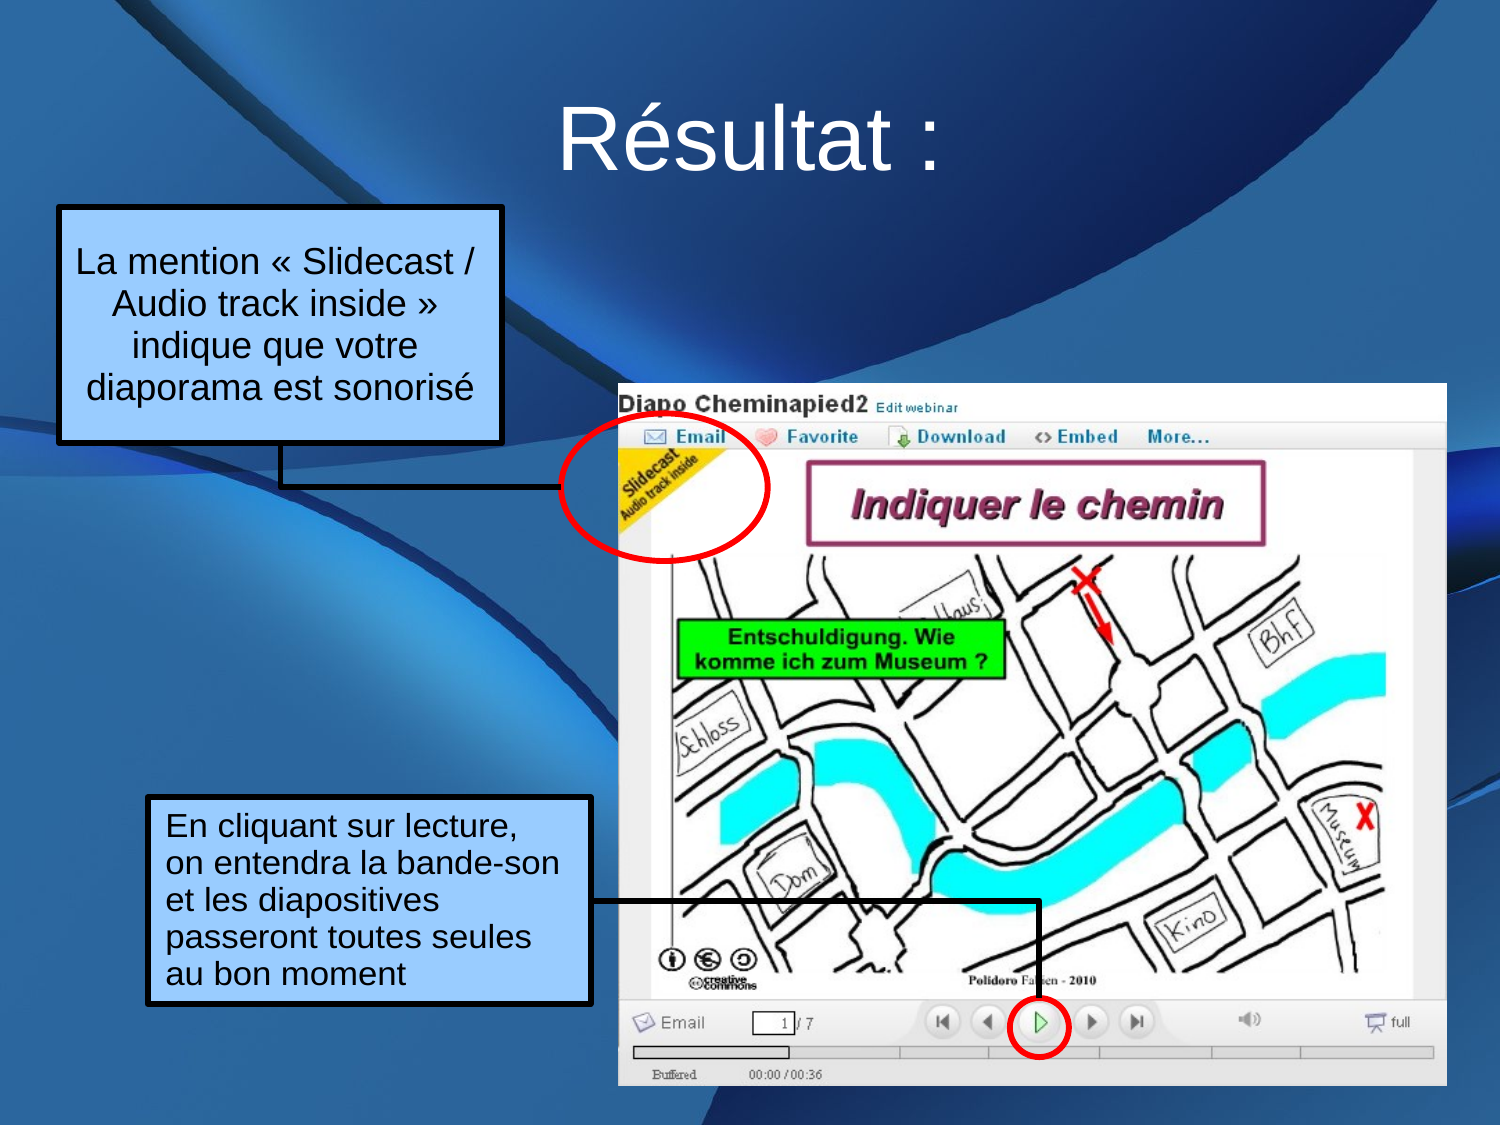

# Résultat :
La mention « Slidecast /
Audio track inside »
indique que votre
diaporama est sonorisé
En cliquant sur lecture,
on entendra la bande-son
et les diapositives
passeront toutes seules
au bon moment